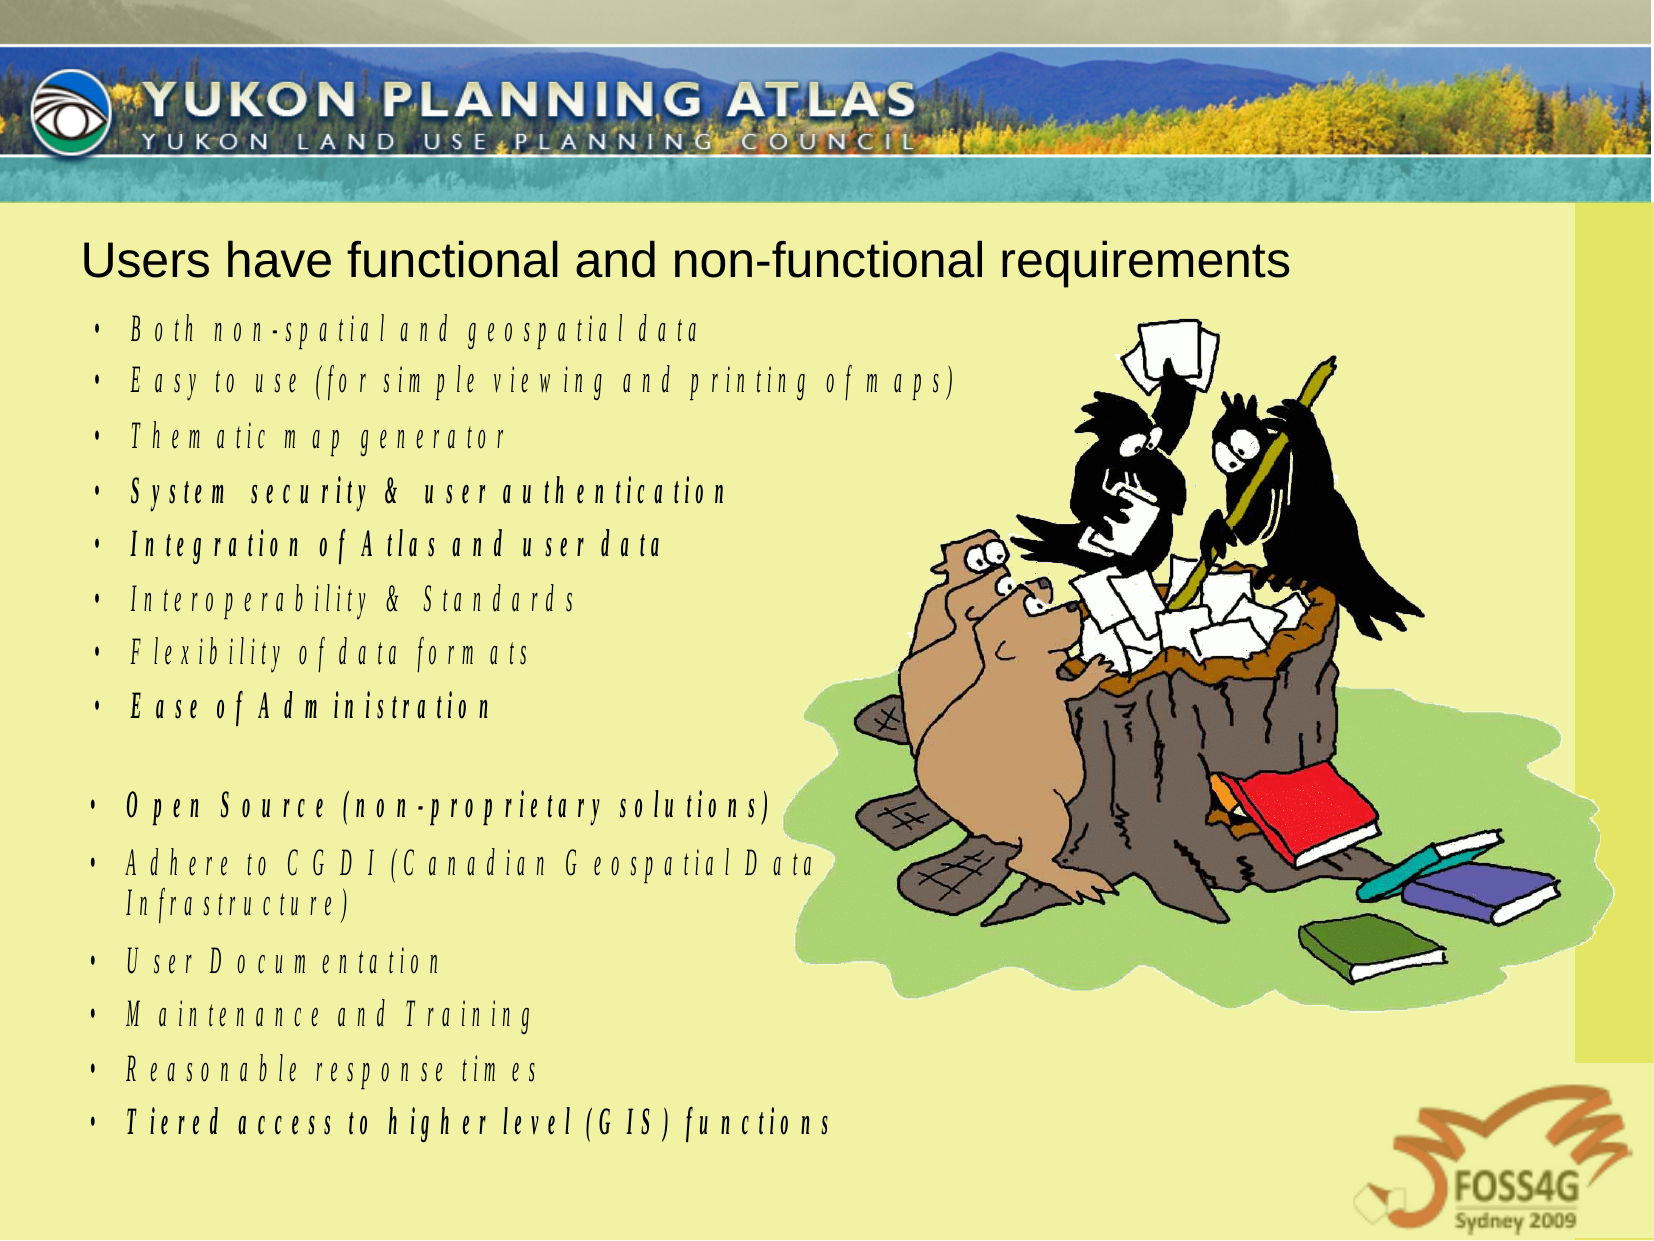

#
Users have functional and non-functional requirements